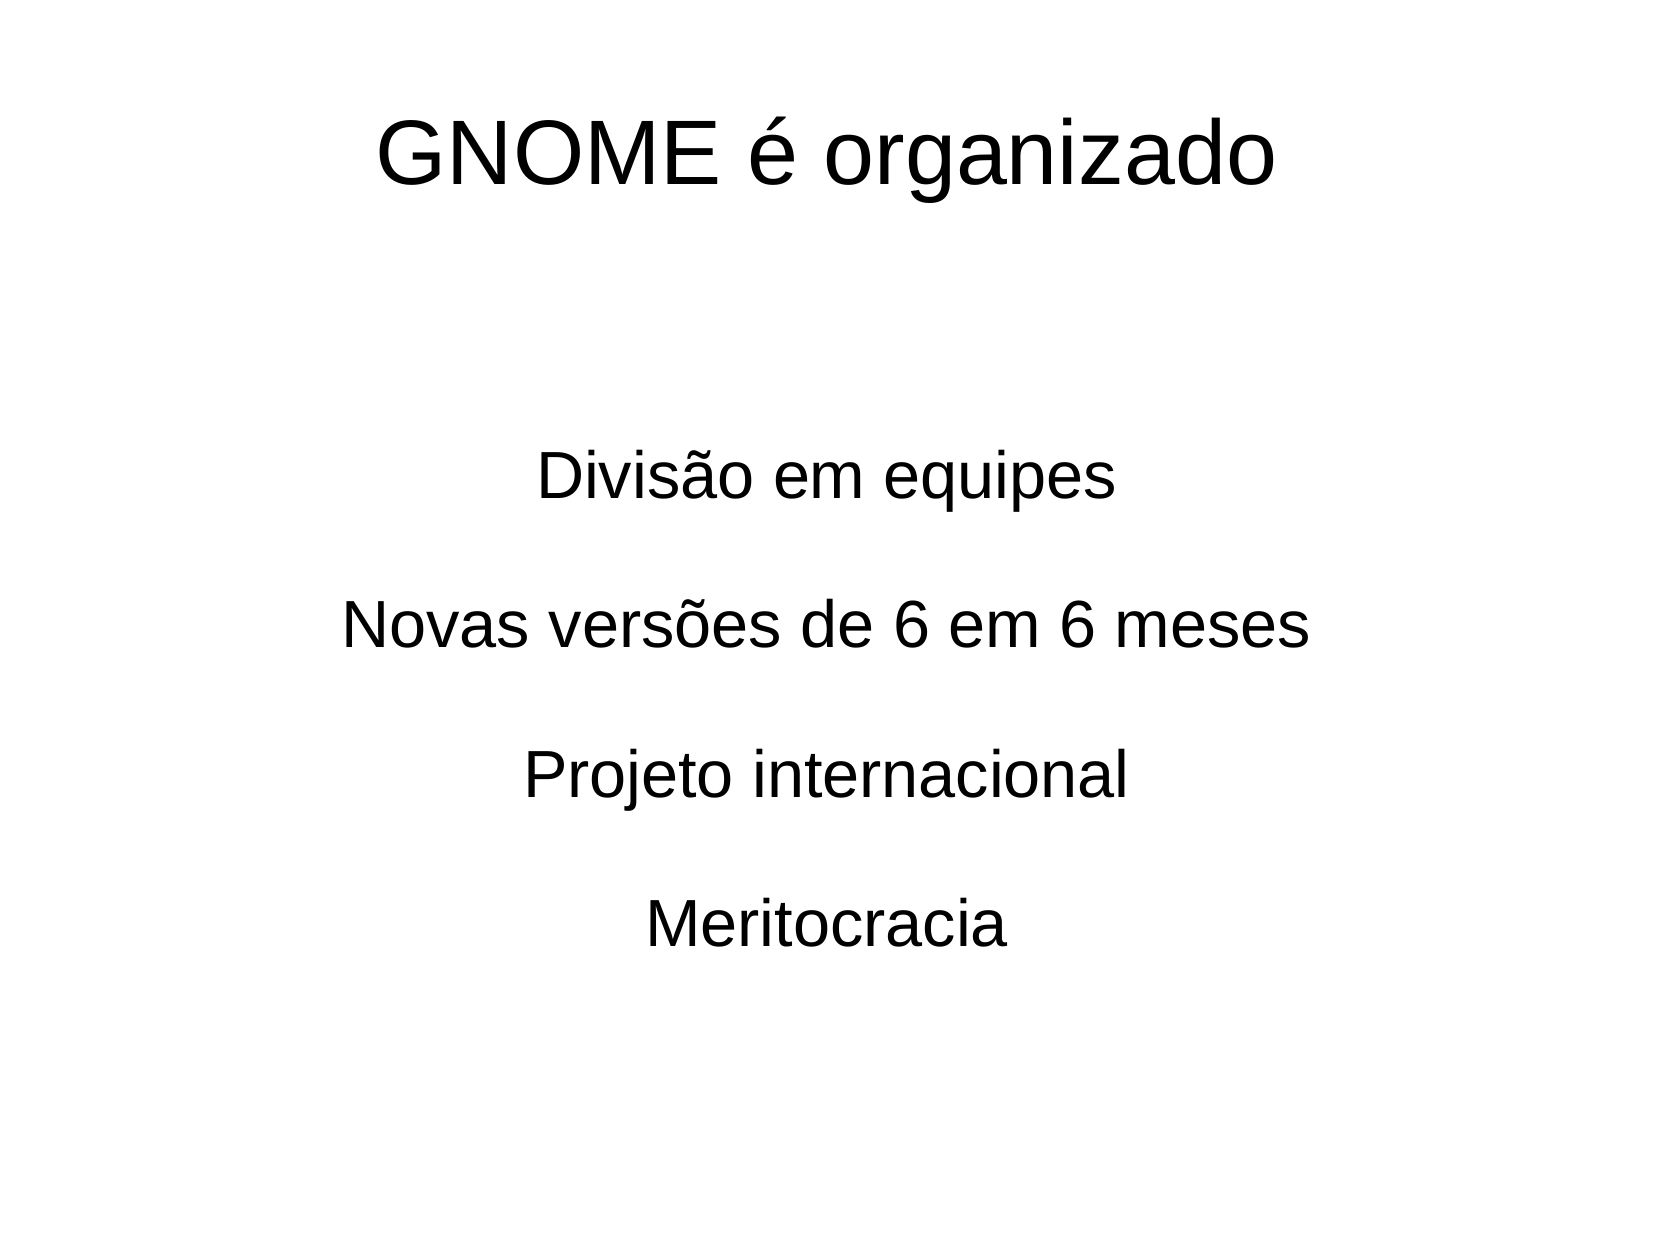

# GNOME é organizado
Divisão em equipes
Novas versões de 6 em 6 meses
Projeto internacional
Meritocracia